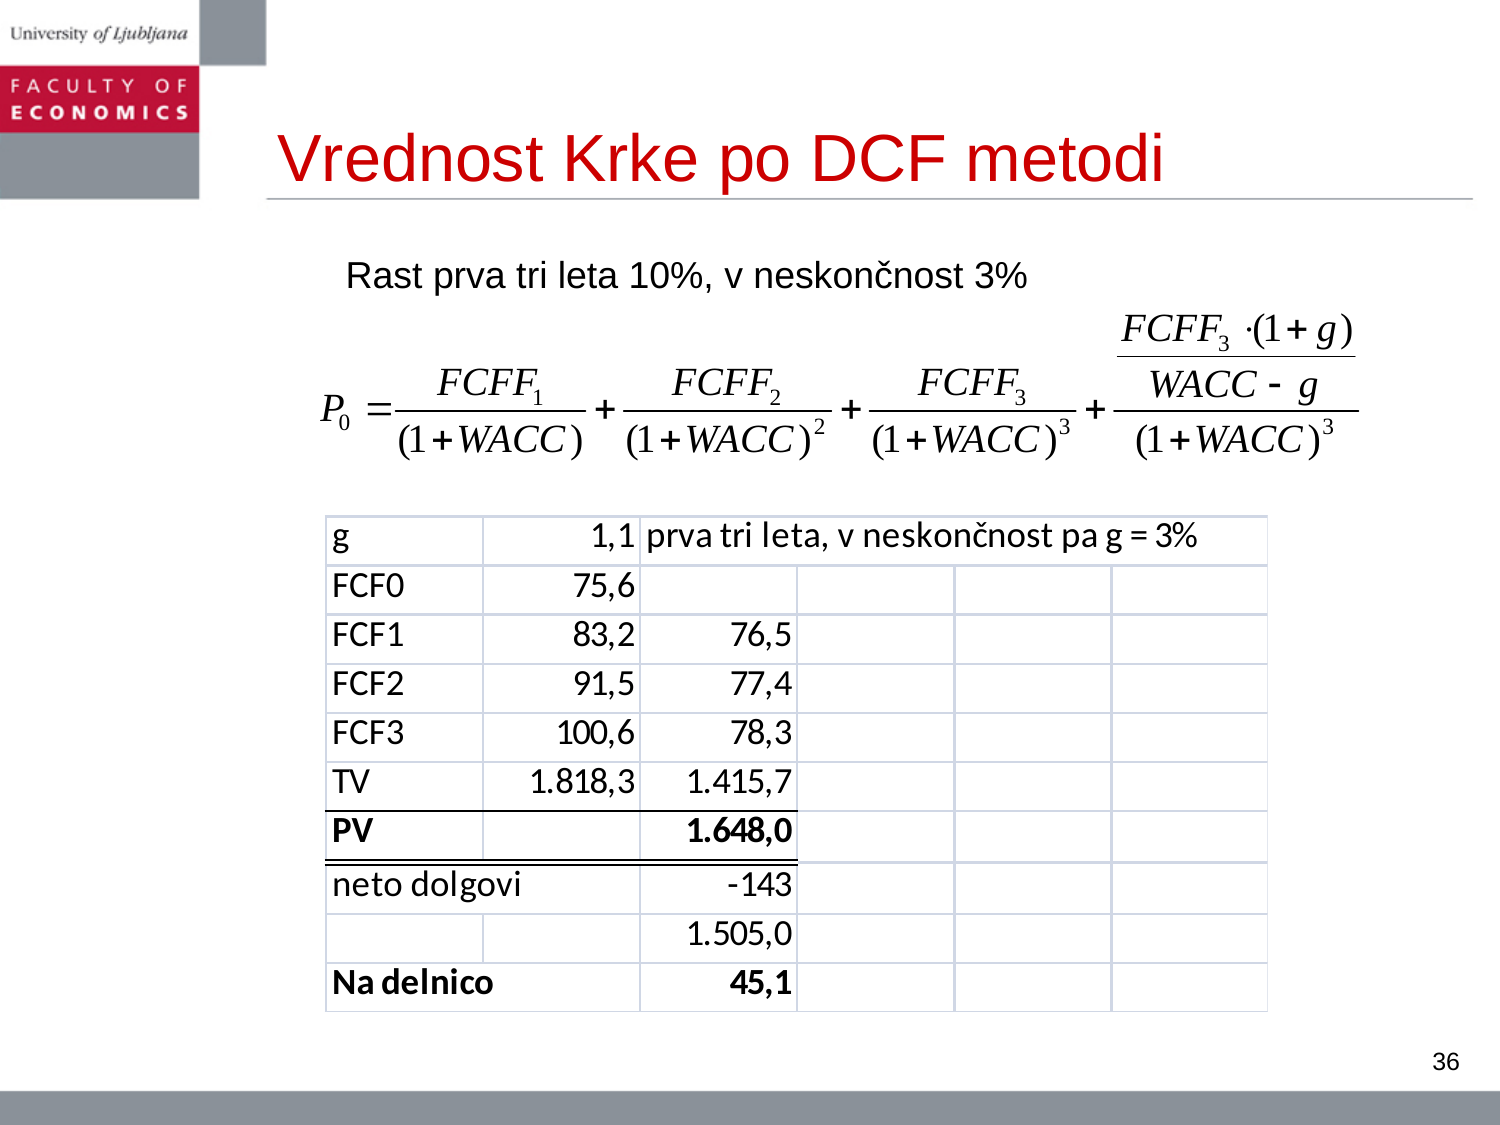

# Vrednost Krke po DCF metodi
Rast prva tri leta 10%, v neskončnost 3%